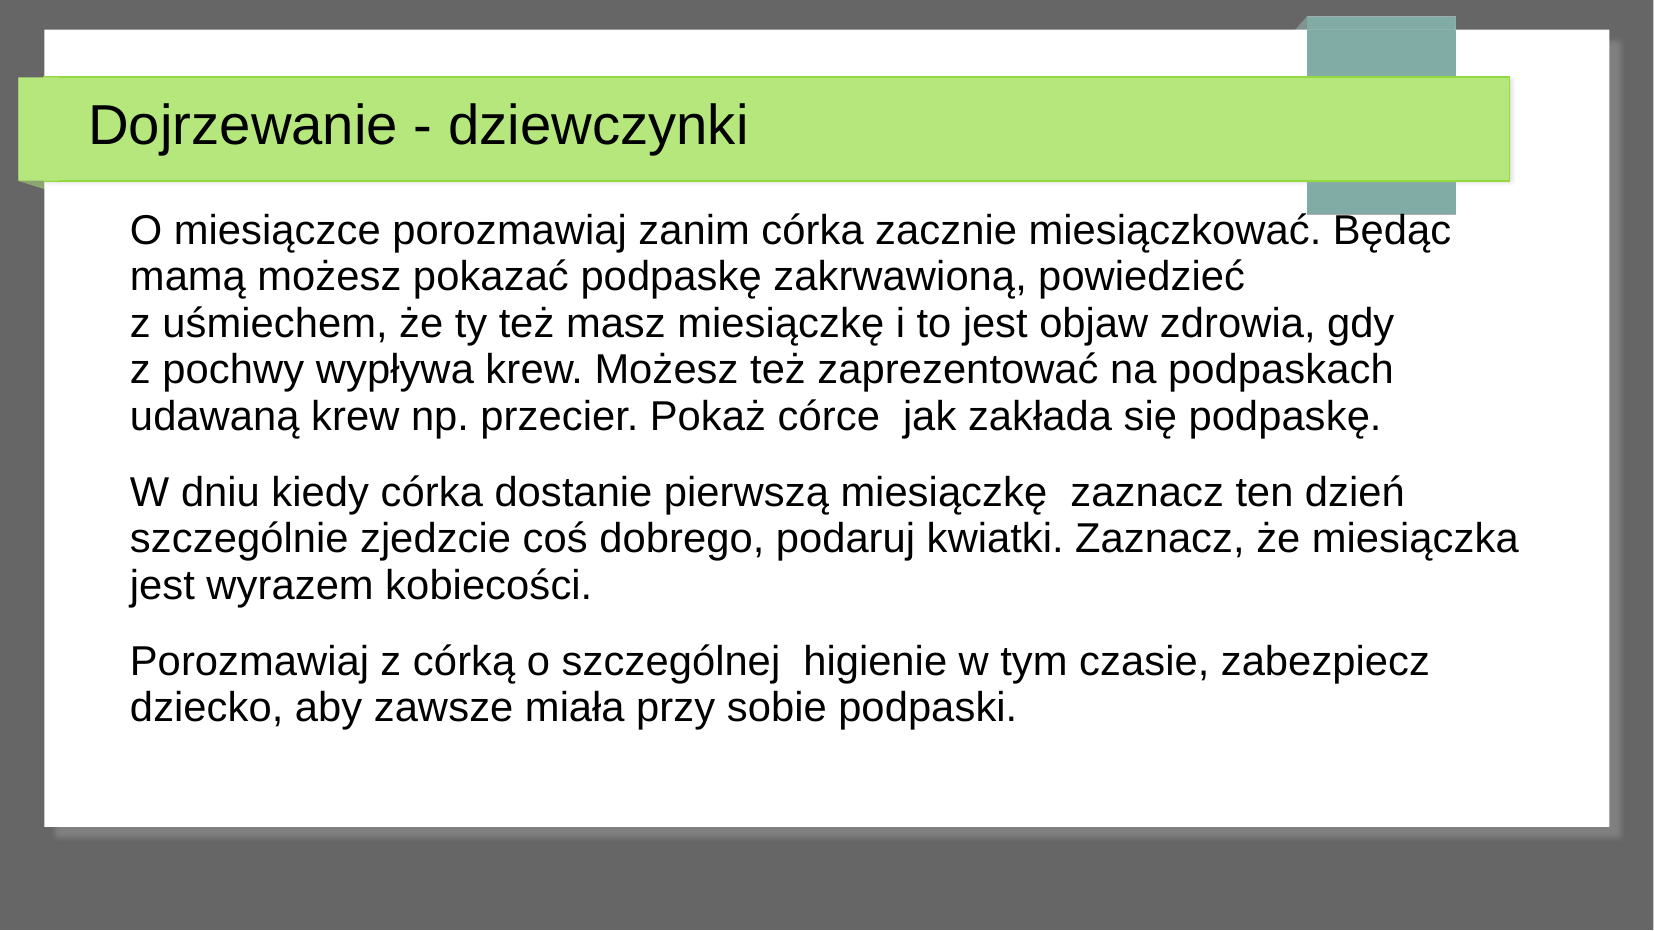

# Dojrzewanie - dziewczynki
O miesiączce porozmawiaj zanim córka zacznie miesiączkować. Będąc mamą możesz pokazać podpaskę zakrwawioną, powiedzieć
z uśmiechem, że ty też masz miesiączkę i to jest objaw zdrowia, gdy
z pochwy wypływa krew. Możesz też zaprezentować na podpaskach udawaną krew np. przecier. Pokaż córce jak zakłada się podpaskę.
W dniu kiedy córka dostanie pierwszą miesiączkę zaznacz ten dzień szczególnie zjedzcie coś dobrego, podaruj kwiatki. Zaznacz, że miesiączka jest wyrazem kobiecości.
Porozmawiaj z córką o szczególnej higienie w tym czasie, zabezpiecz dziecko, aby zawsze miała przy sobie podpaski.